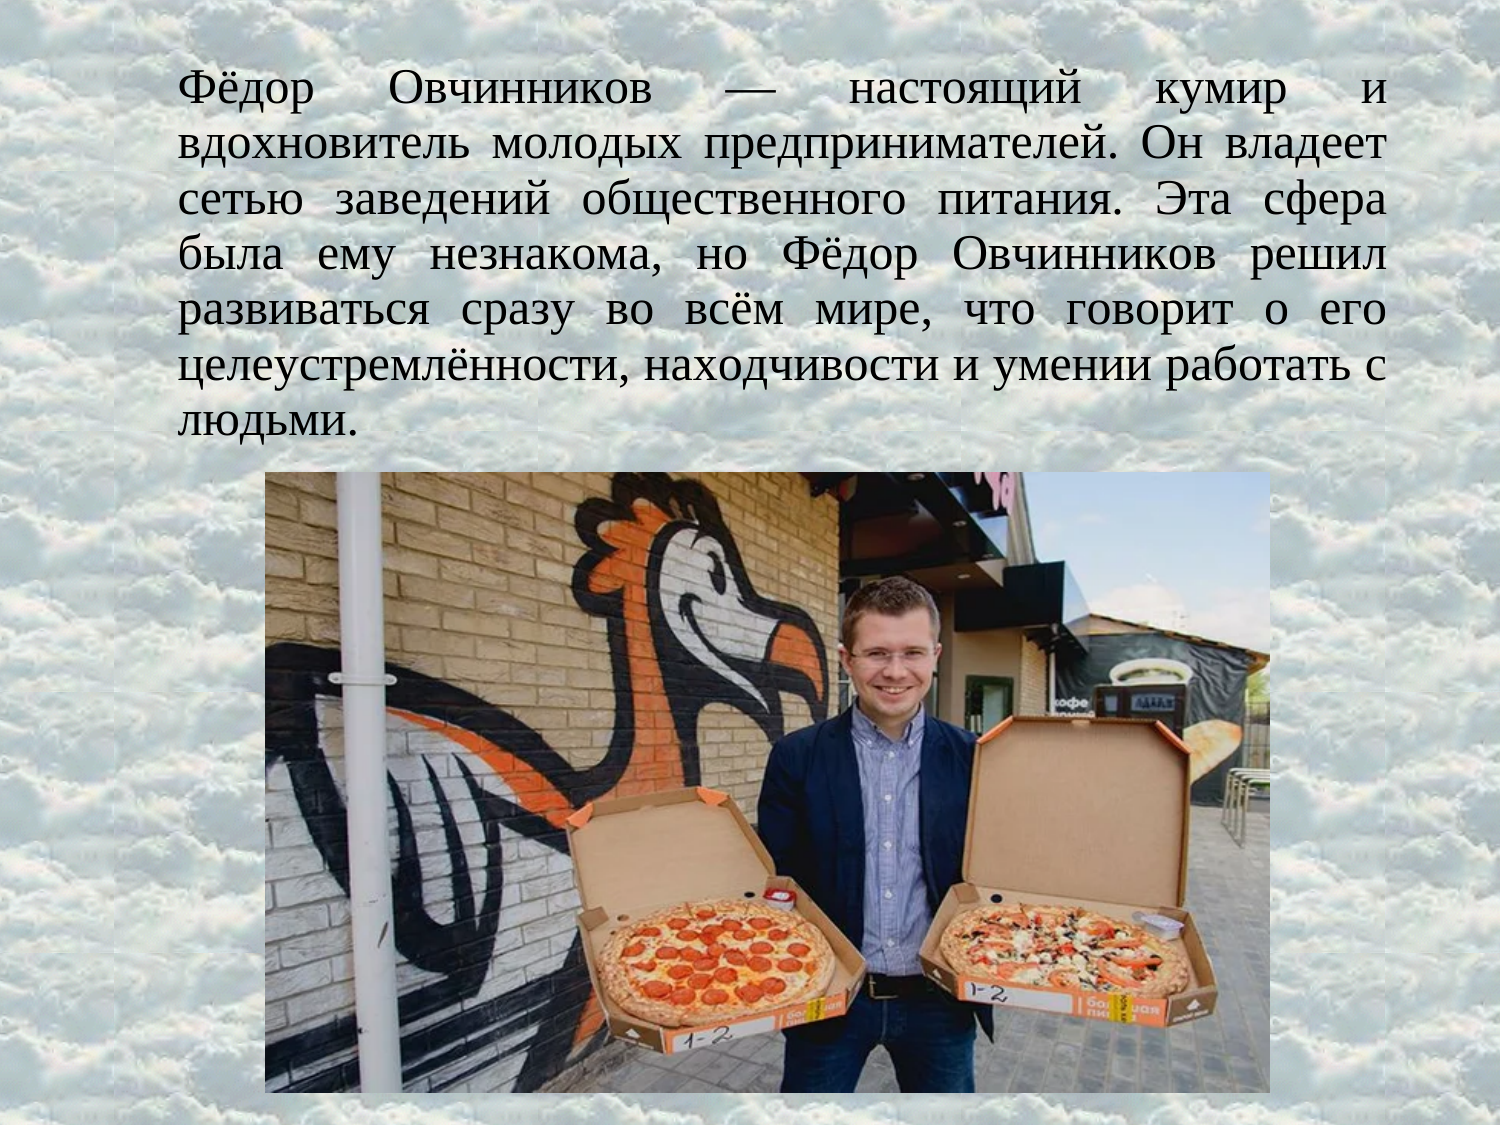

# Фёдор Овчинников — настоящий кумир и вдохновитель молодых предпринимателей. Он владеет сетью заведений общественного питания. Эта сфера была ему незнакома, но Фёдор Овчинников решил развиваться сразу во всём мире, что говорит о его целеустремлённости, находчивости и умении работать с людьми.